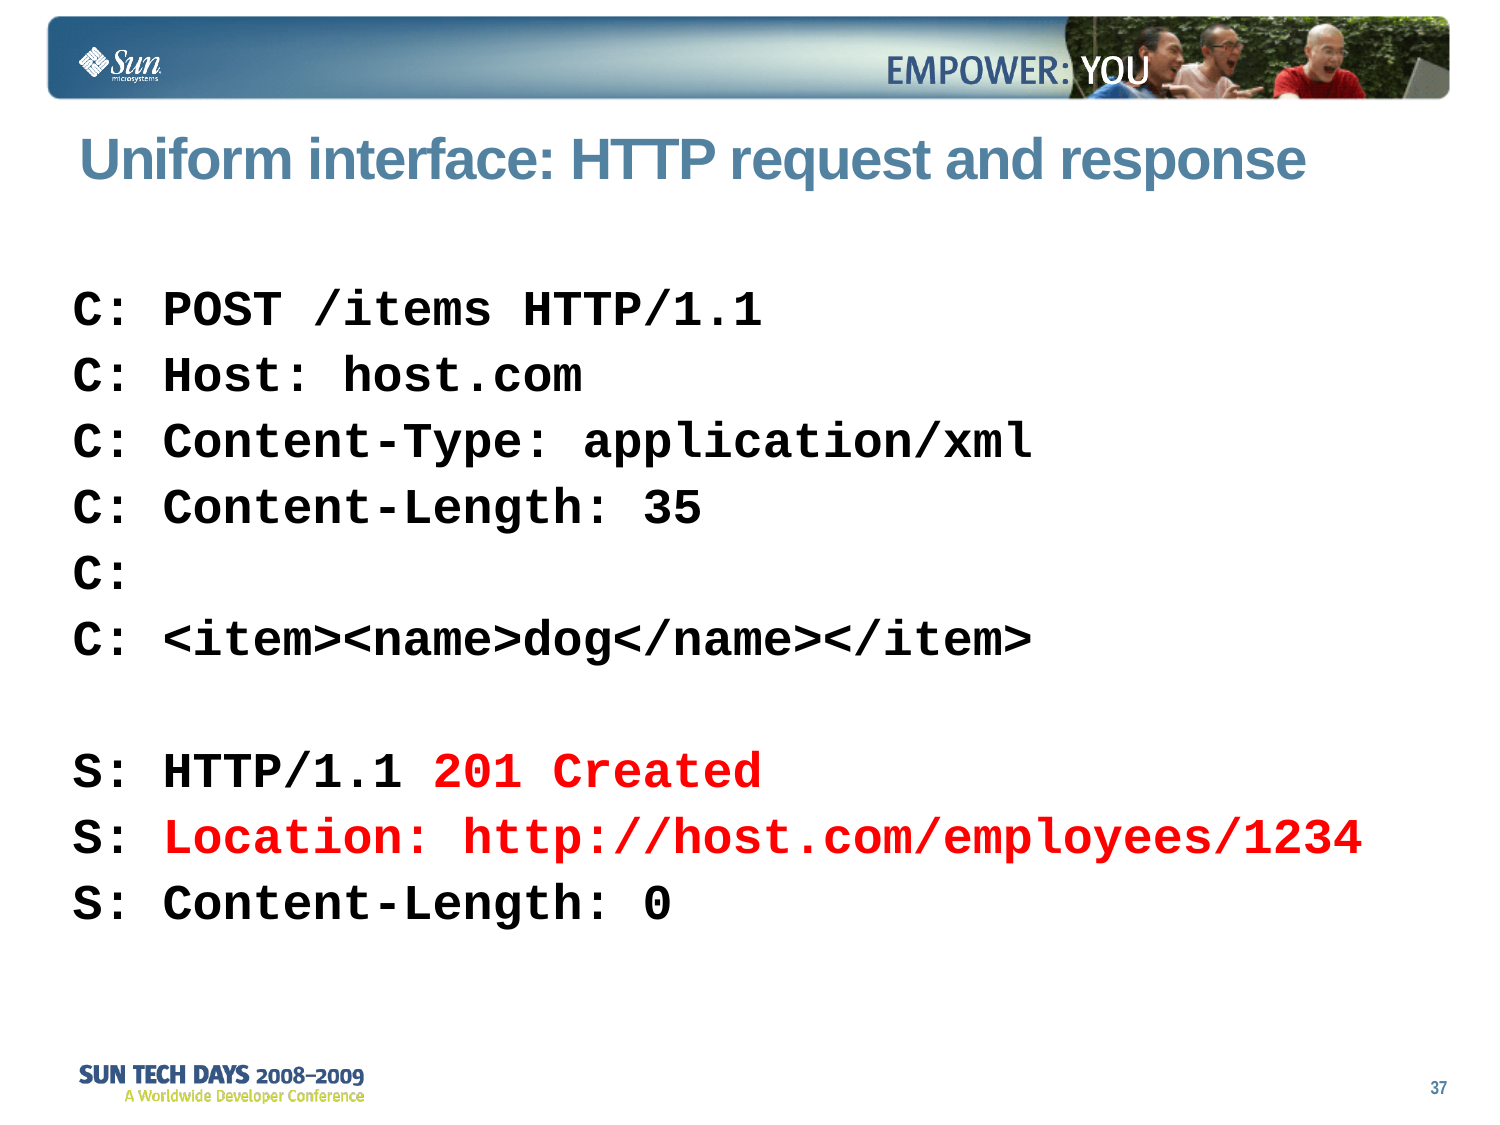

# Uniform interface: HTTP request and response
C: POST /items HTTP/1.1
C: Host: host.com
C: Content-Type: application/xml
C: Content-Length: 35
C:
C: <item><name>dog</name></item>
S: HTTP/1.1 201 Created
S: Location: http://host.com/employees/1234
S: Content-Length: 0